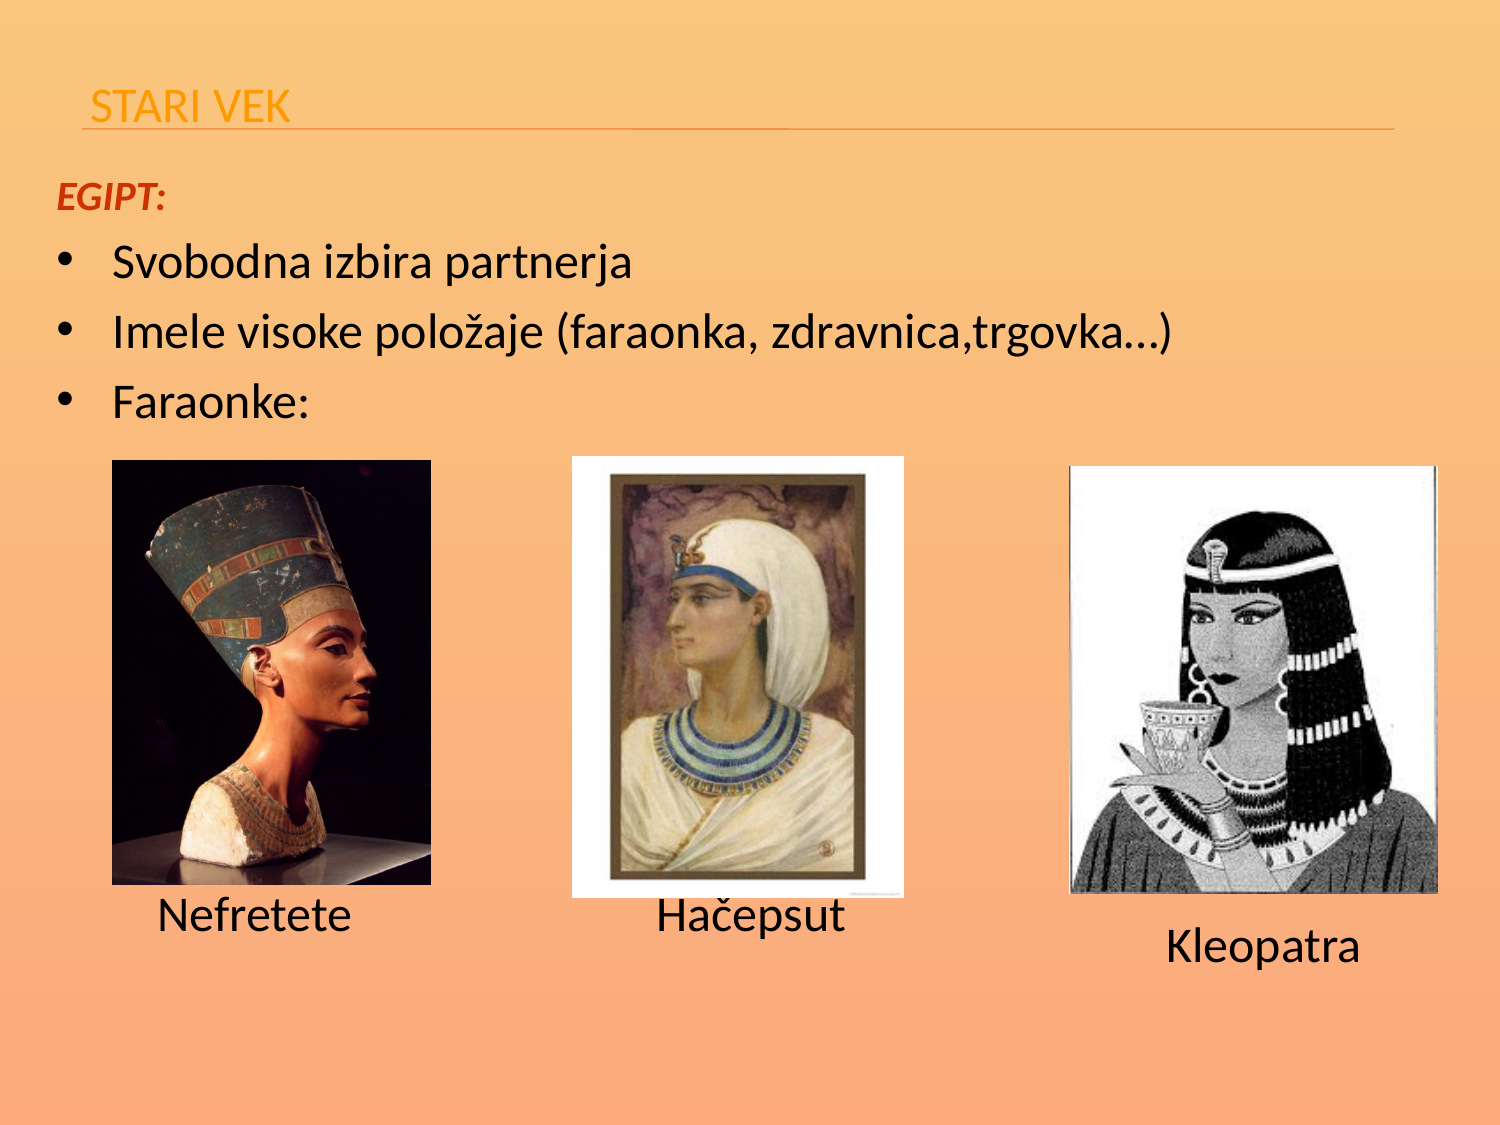

# STARI VEK
EGIPT:
Svobodna izbira partnerja
Imele visoke položaje (faraonka, zdravnica,trgovka…)
Faraonke:
 Nefretete Hačepsut
Kleopatra